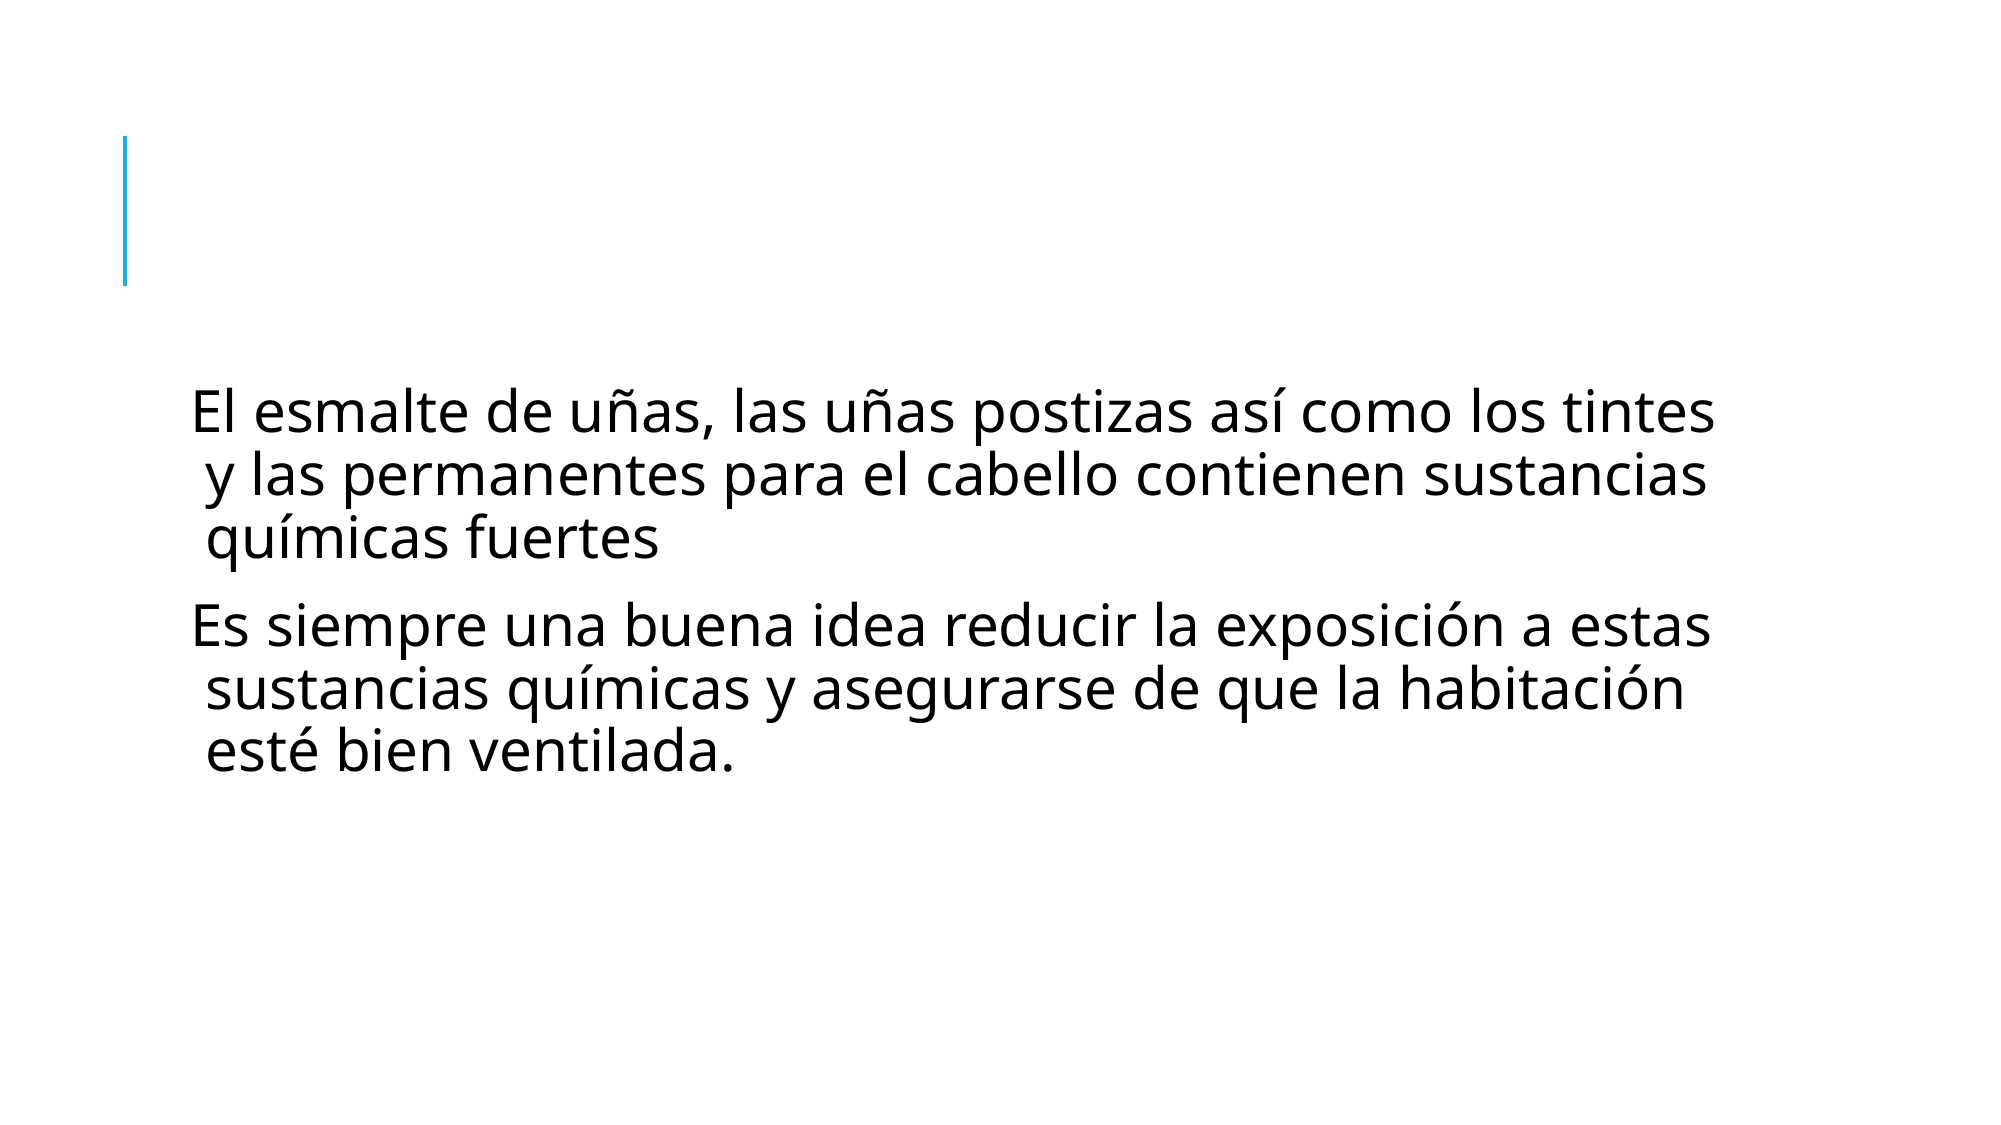

# El esmalte de uñas, las uñas postizas así como los tintes y las permanentes para el cabello contienen sustancias químicas fuertes
Es siempre una buena idea reducir la exposición a estas sustancias químicas y asegurarse de que la habitación esté bien ventilada.